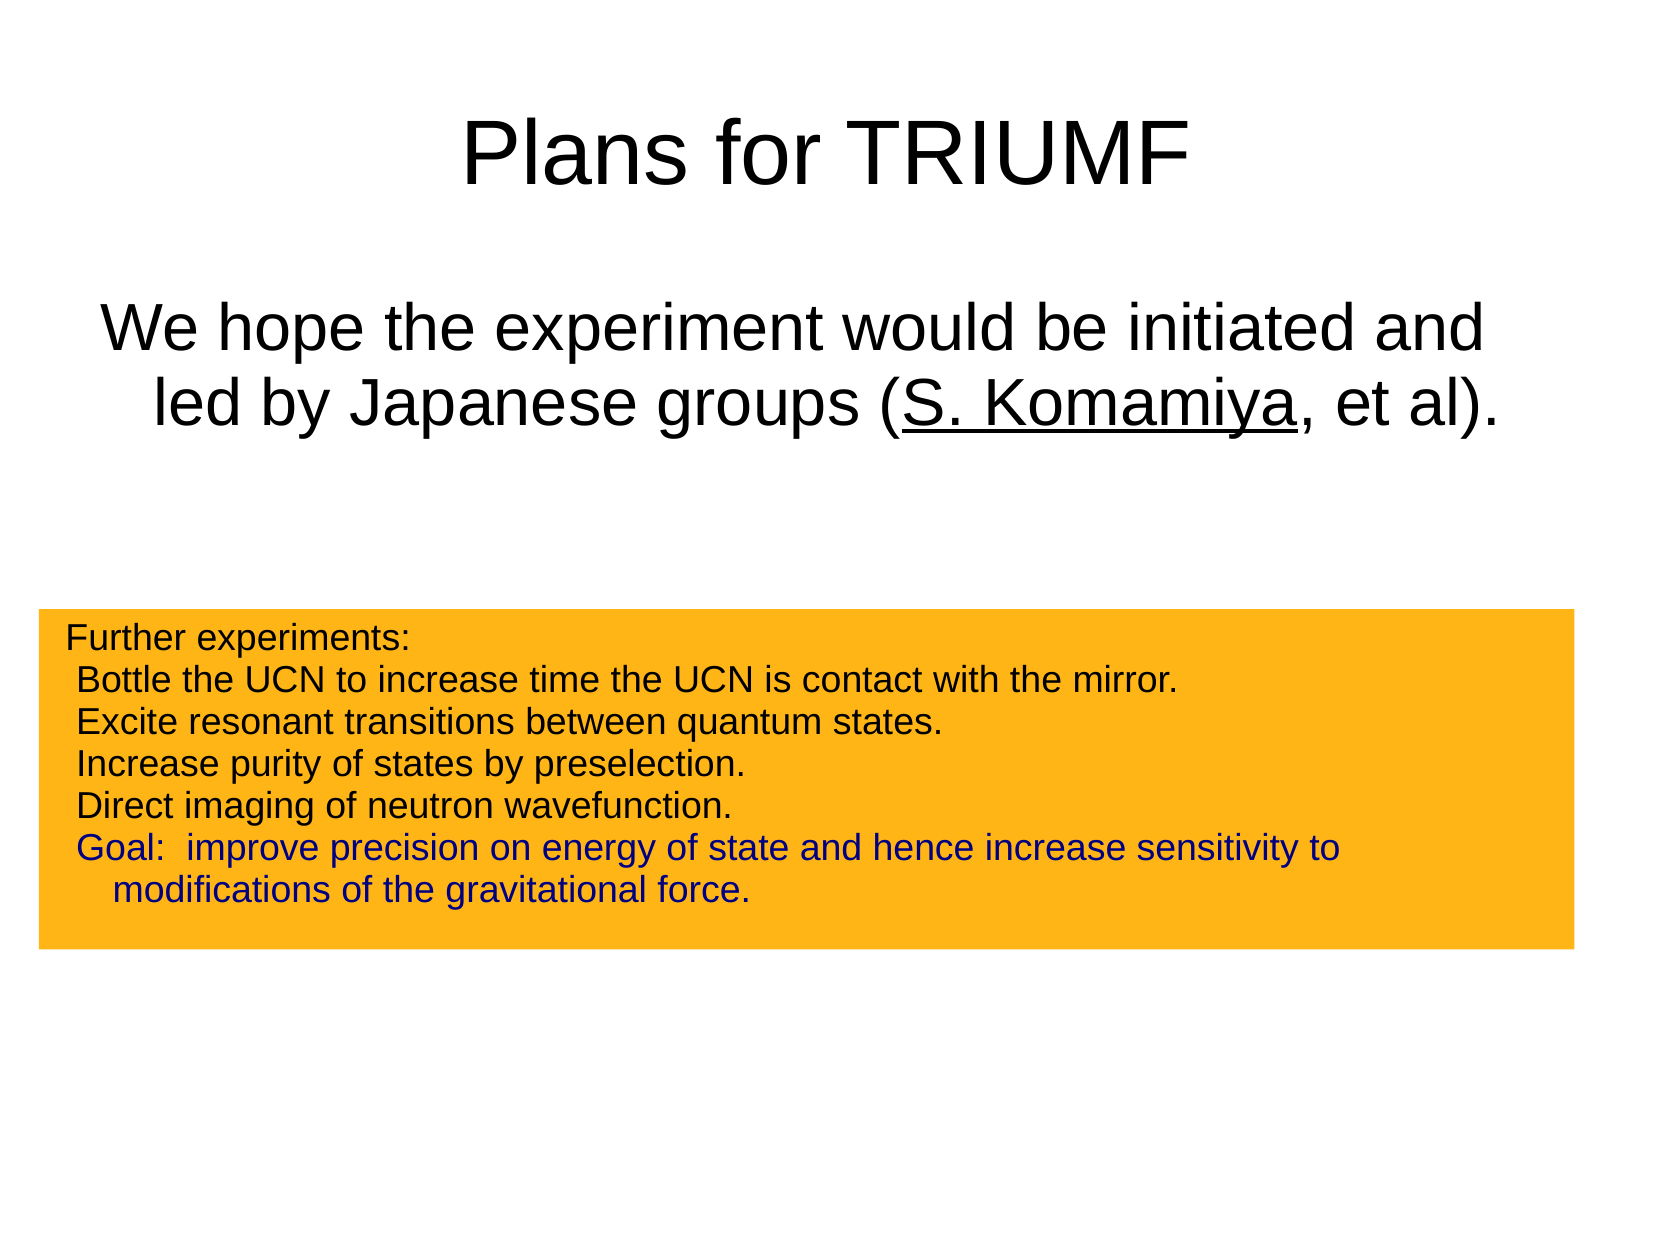

# Plans for TRIUMF
We hope the experiment would be initiated and led by Japanese groups (S. Komamiya, et al).
Further experiments:
 Bottle the UCN to increase time the UCN is contact with the mirror.
 Excite resonant transitions between quantum states.
 Increase purity of states by preselection.
 Direct imaging of neutron wavefunction.
 Goal: improve precision on energy of state and hence increase sensitivity to modifications of the gravitational force.